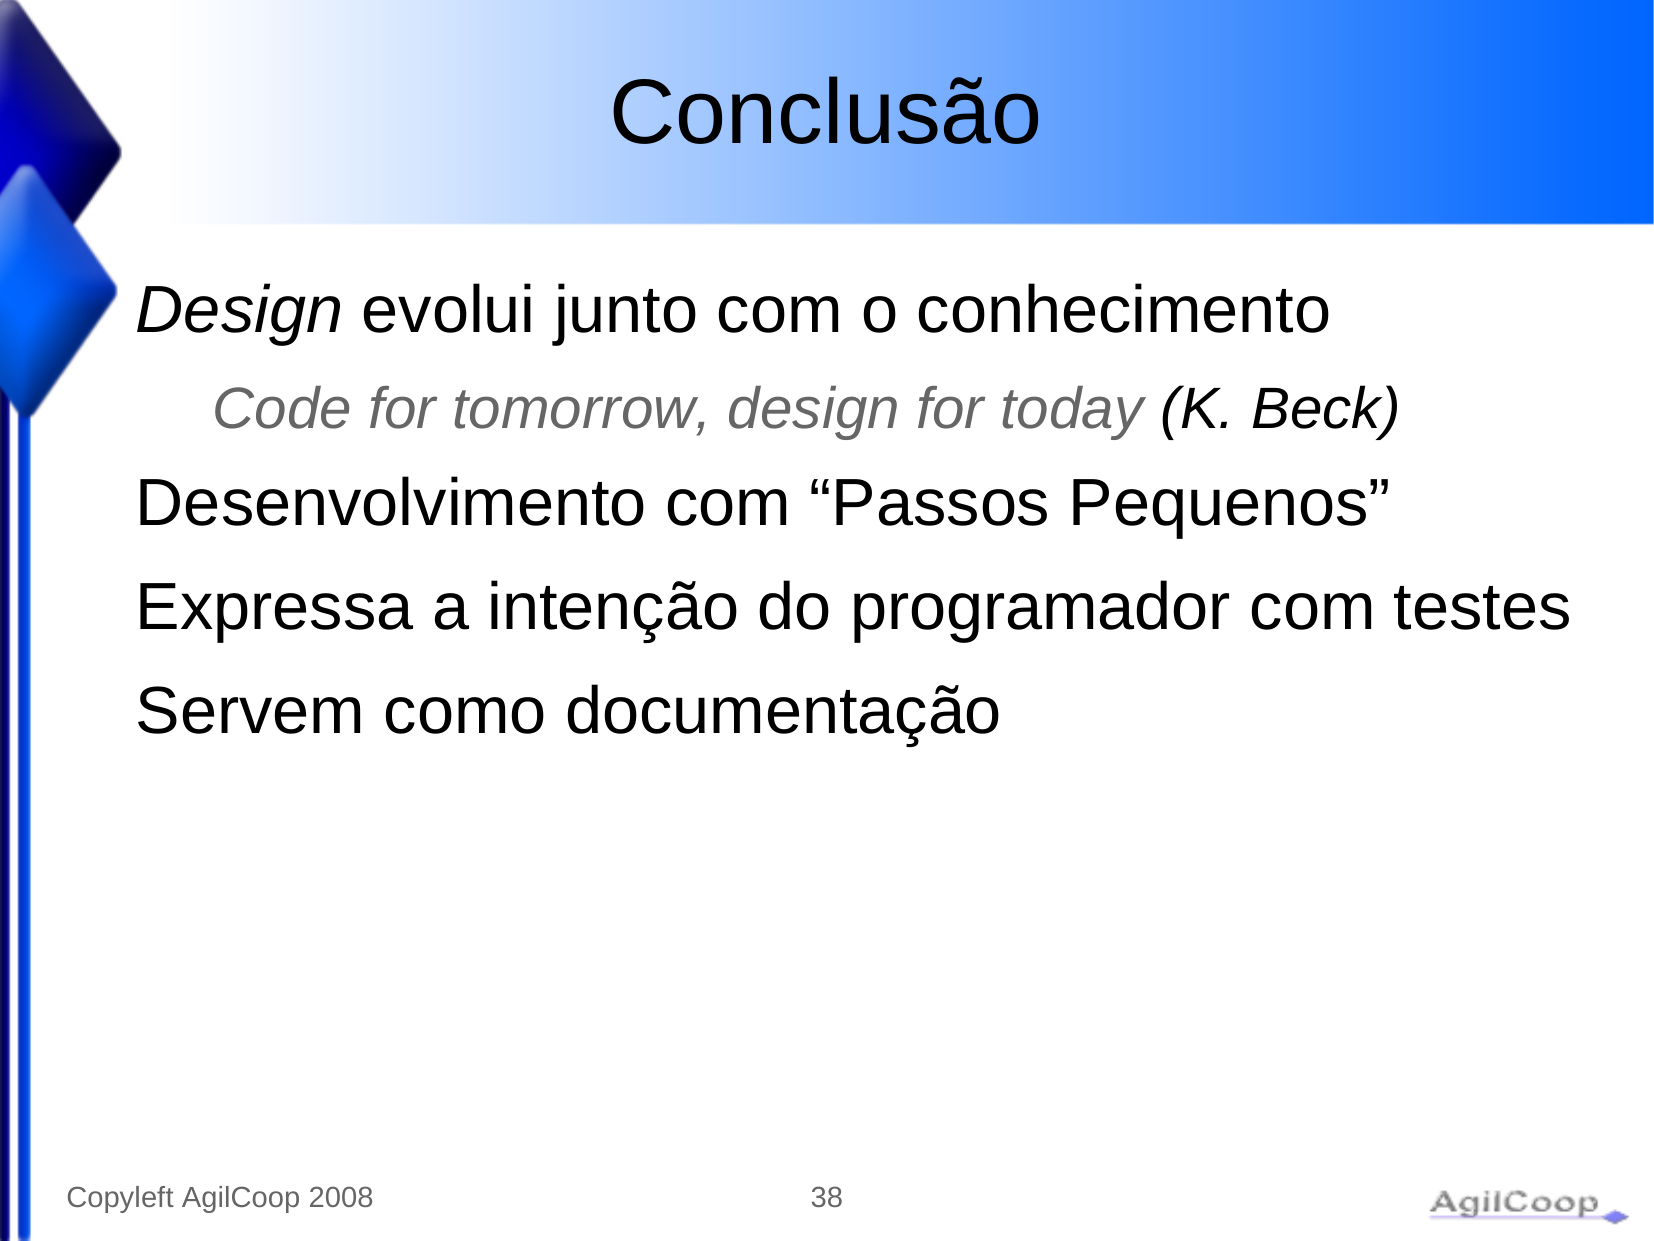

# Conclusão
Design evolui junto com o conhecimento
Code for tomorrow, design for today (K. Beck)
Desenvolvimento com “Passos Pequenos”
Expressa a intenção do programador com testes
Servem como documentação
Copyleft AgilCoop 2008
38